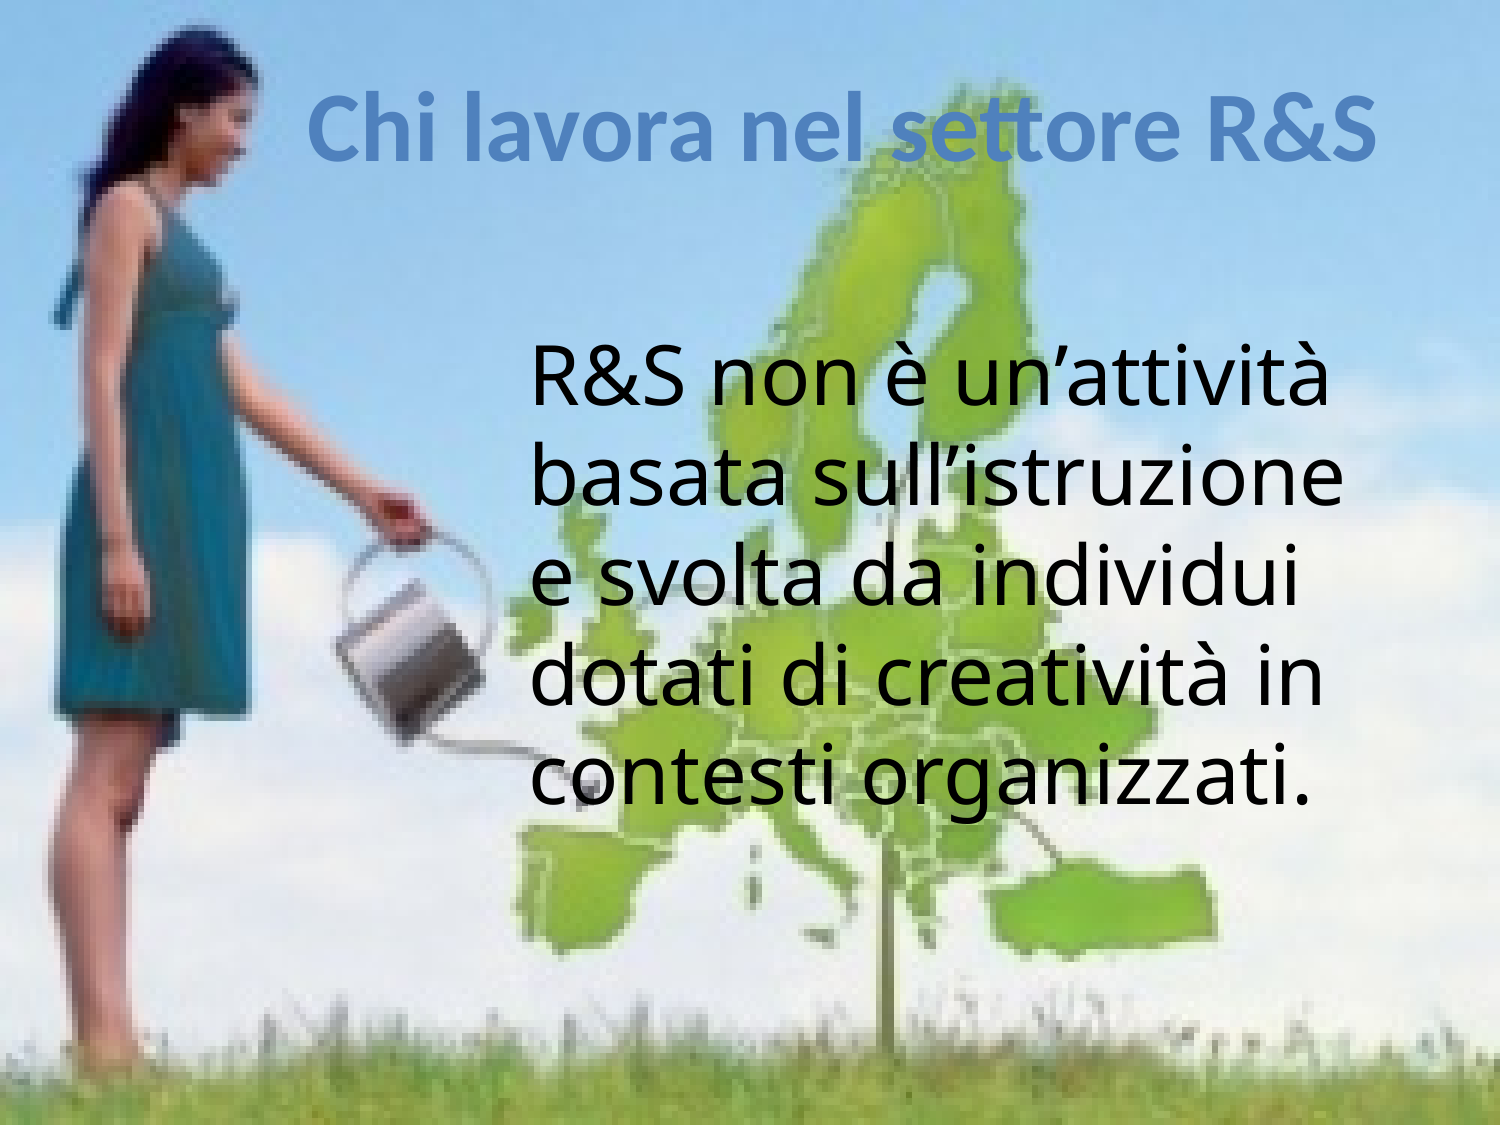

Chi lavora nel settore R&S
R&S non è un’attività basata sull’istruzione e svolta da individui dotati di creatività in contesti organizzati.